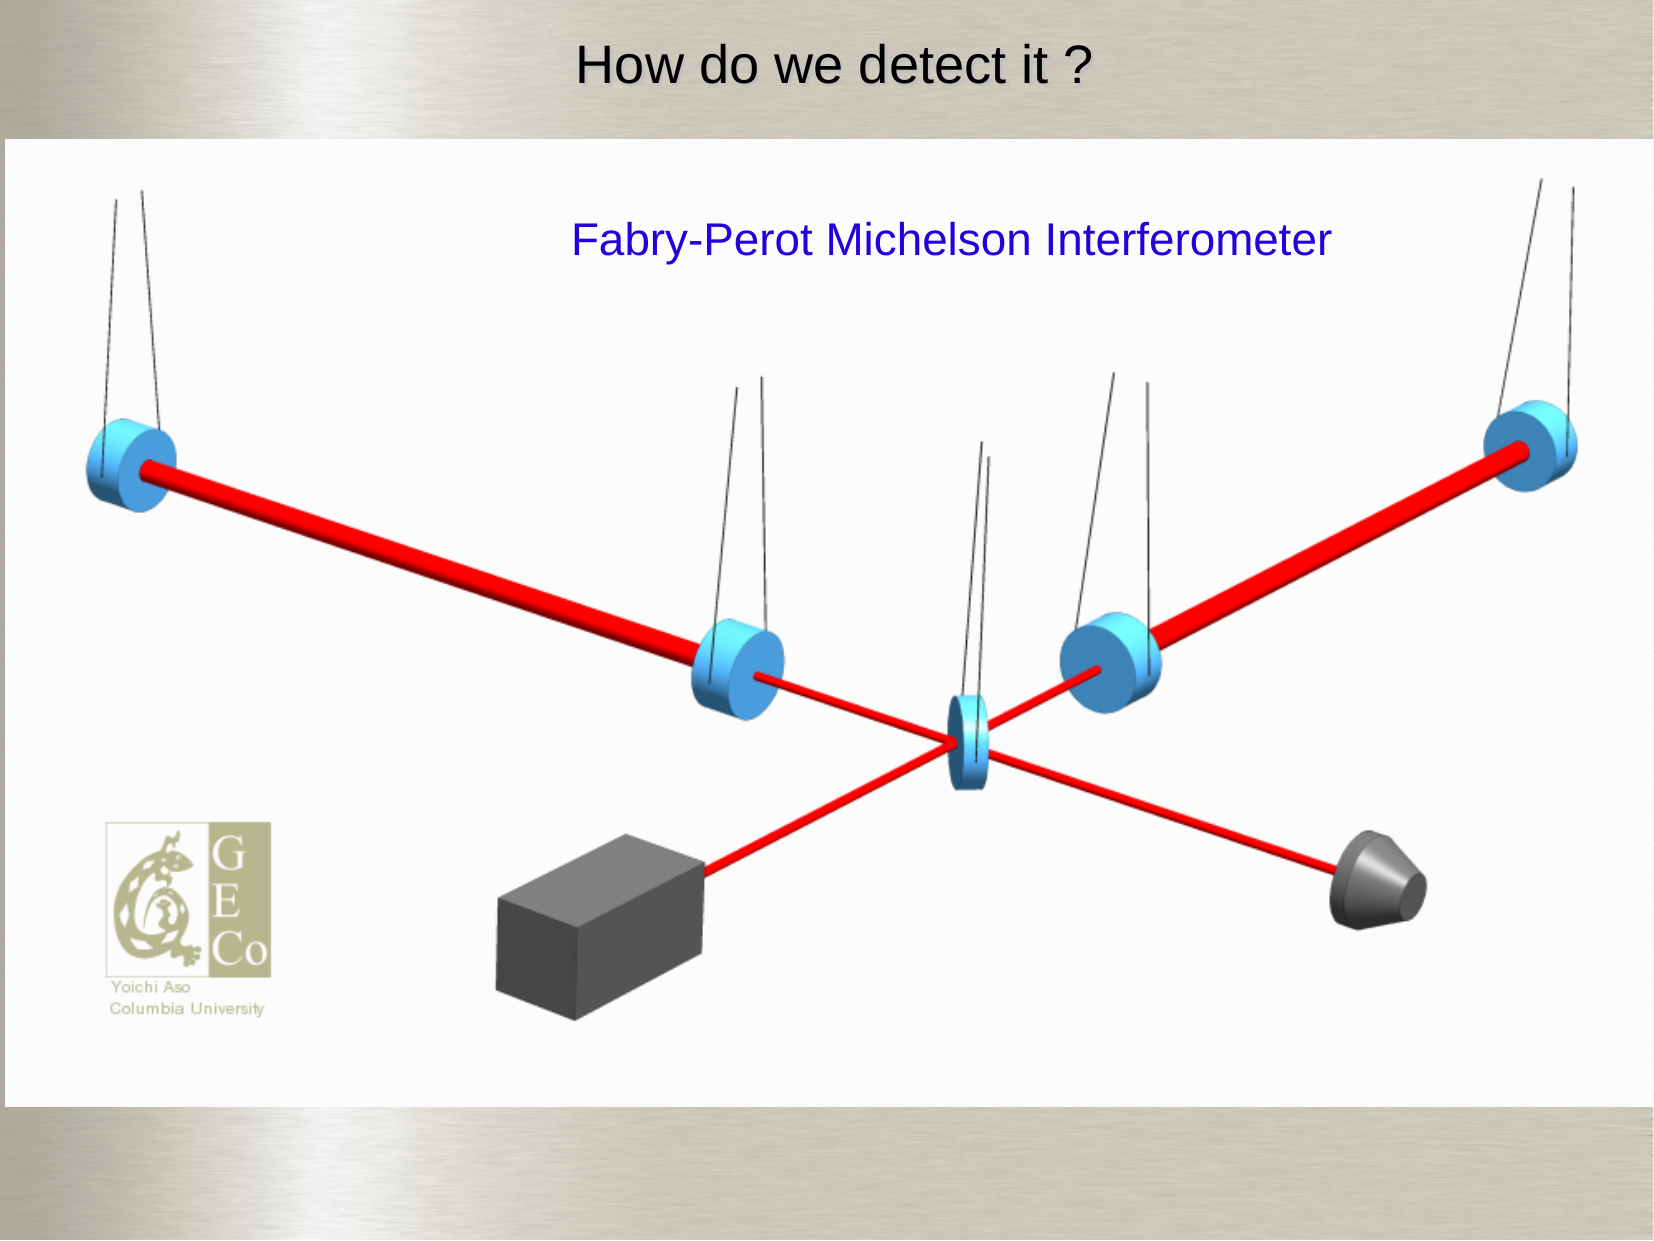

How do we detect it ?
Fabry-Perot Michelson Interferometer